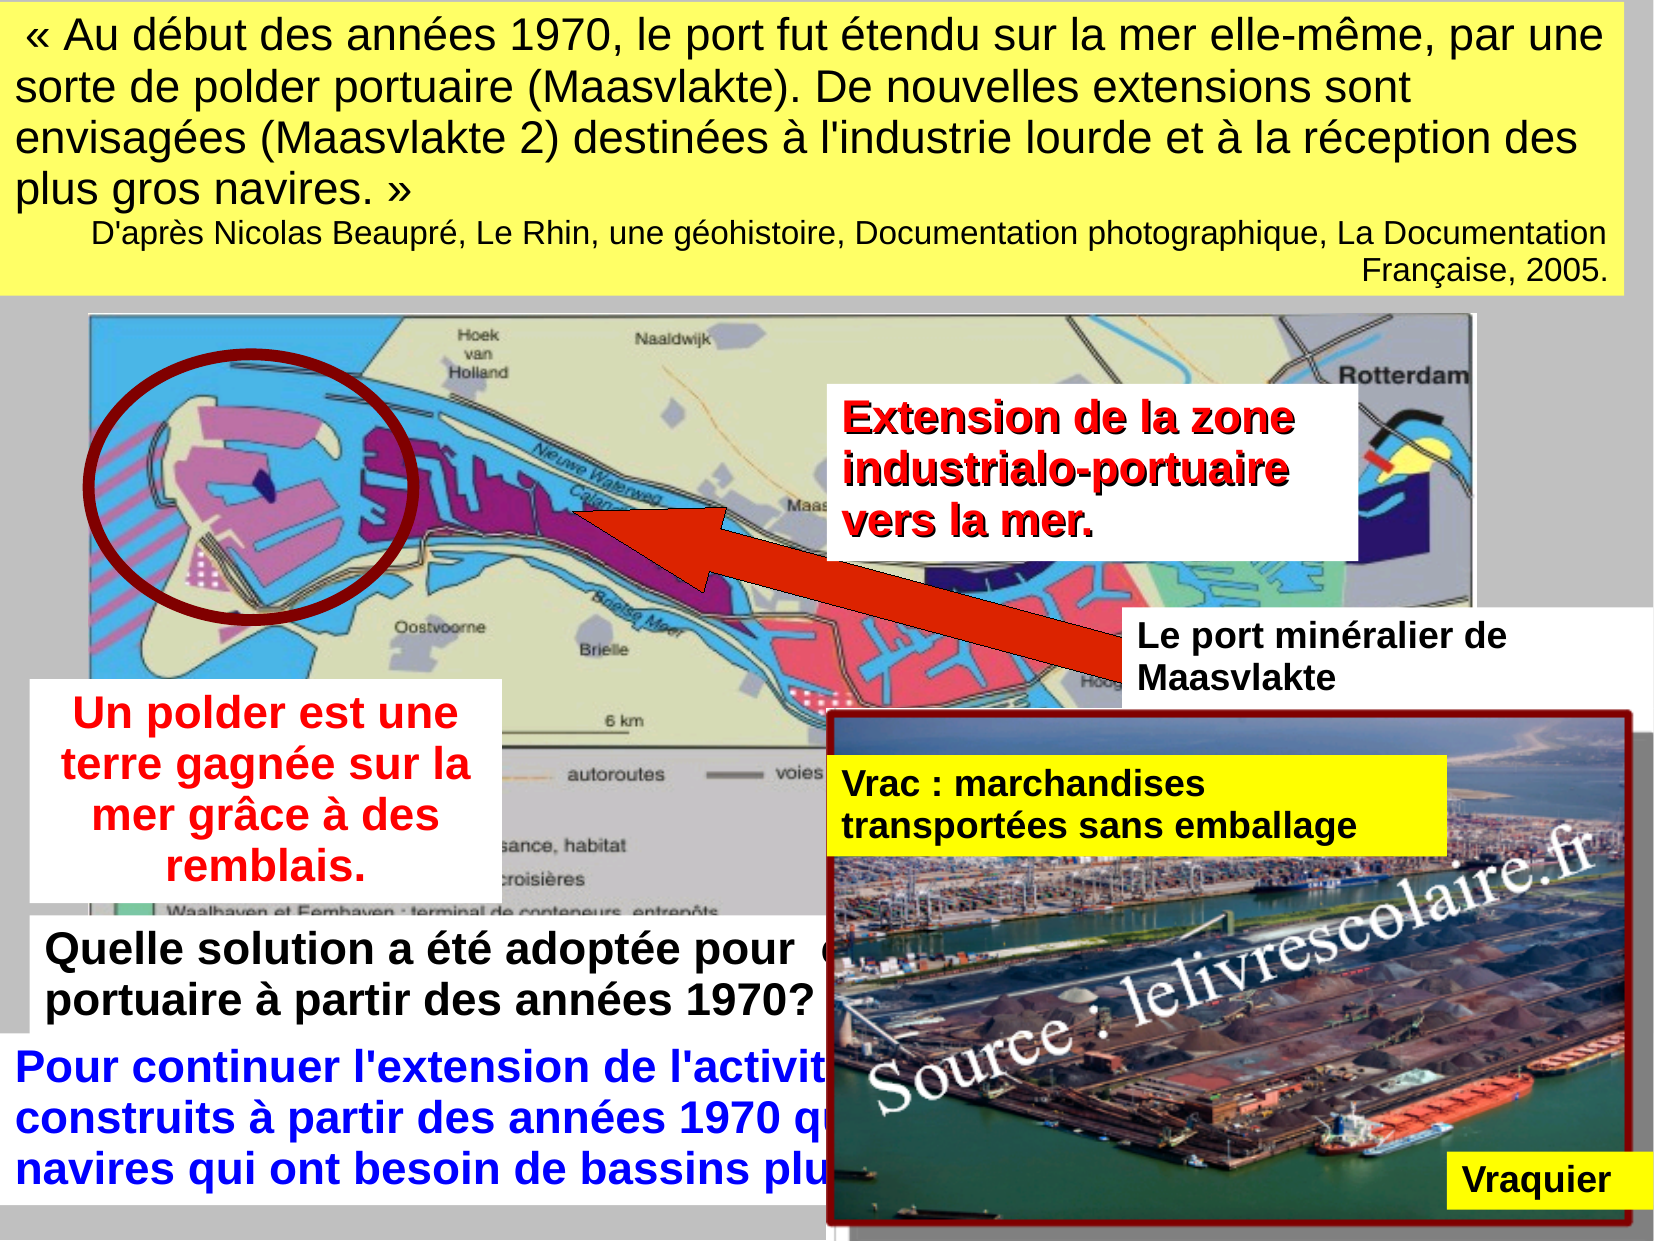

« Au début des années 1970, le port fut étendu sur la mer elle-même, par une sorte de polder portuaire (Maasvlakte). De nouvelles extensions sont envisagées (Maasvlakte 2) destinées à l'industrie lourde et à la réception des plus gros navires. »
D'après Nicolas Beaupré, Le Rhin, une géohistoire, Documentation photographique, La Documentation Française, 2005.
Extension de la zone industrialo-portuaire vers la mer.
Le port minéralier de Maasvlakte
Un polder est une terre gagnée sur la mer grâce à des remblais.
Vrac : marchandises transportées sans emballage
Quelle solution a été adoptée pour continuer l'extension de l'activité portuaire à partir des années 1970? Pourquoi?
Pour continuer l'extension de l'activité portuaire, des polders ont été construits à partir des années 1970 qui permettent d'accueillir de plus gros navires qui ont besoin de bassins plus profonds pour atteindre le port.
Vraquier